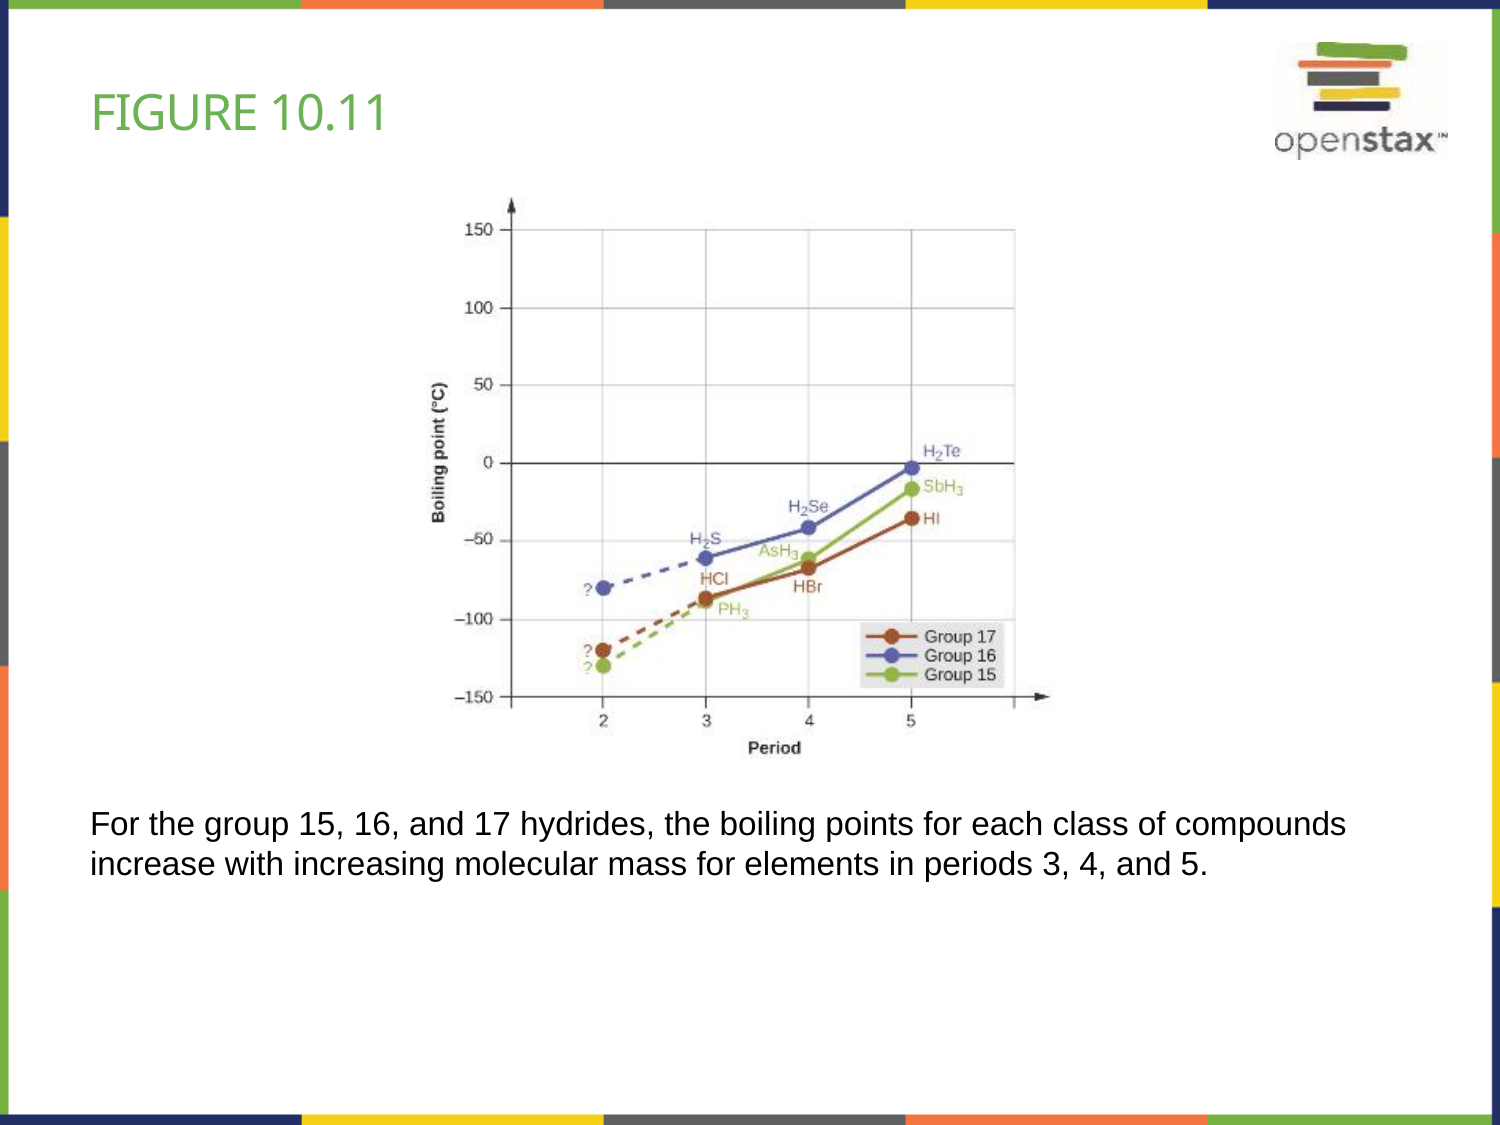

# Figure 10.11
For the group 15, 16, and 17 hydrides, the boiling points for each class of compounds increase with increasing molecular mass for elements in periods 3, 4, and 5.